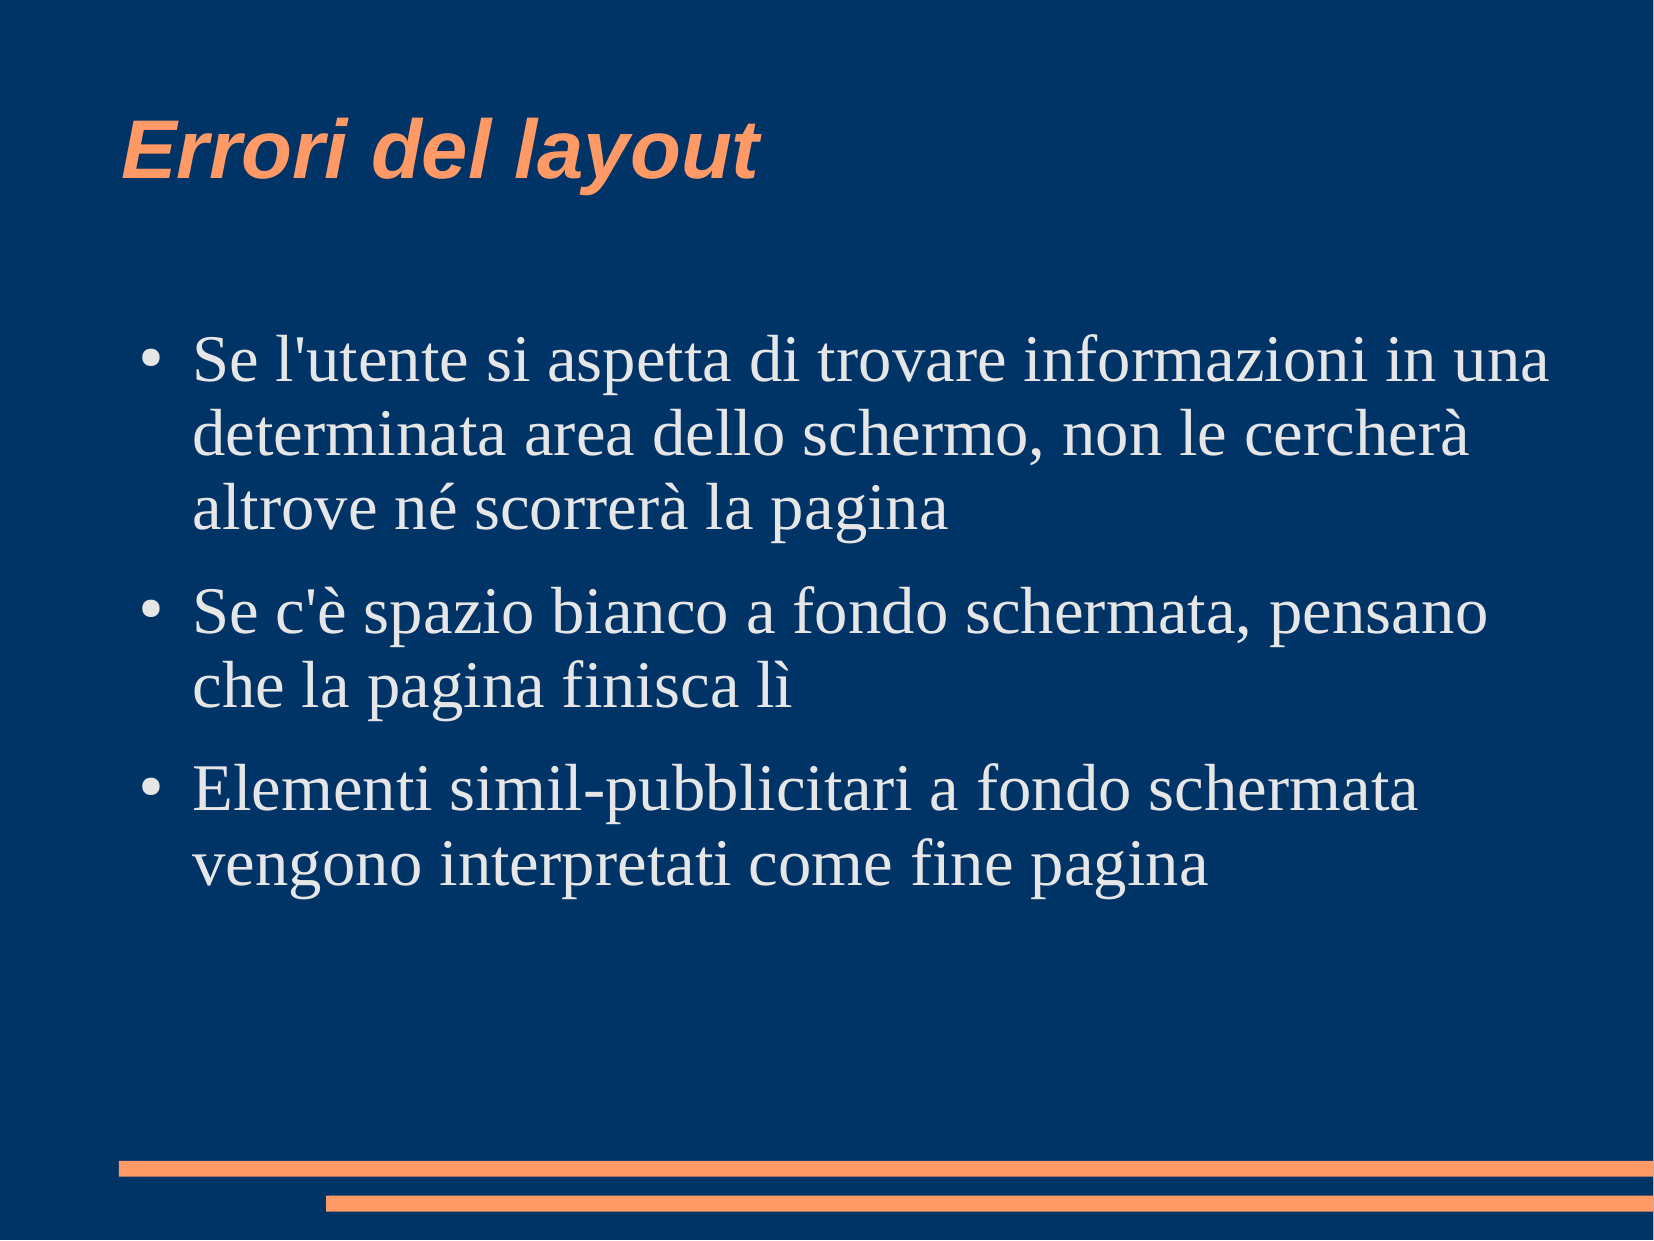

# Errori del layout
Se l'utente si aspetta di trovare informazioni in una determinata area dello schermo, non le cercherà altrove né scorrerà la pagina
Se c'è spazio bianco a fondo schermata, pensano che la pagina finisca lì
Elementi simil-pubblicitari a fondo schermata vengono interpretati come fine pagina